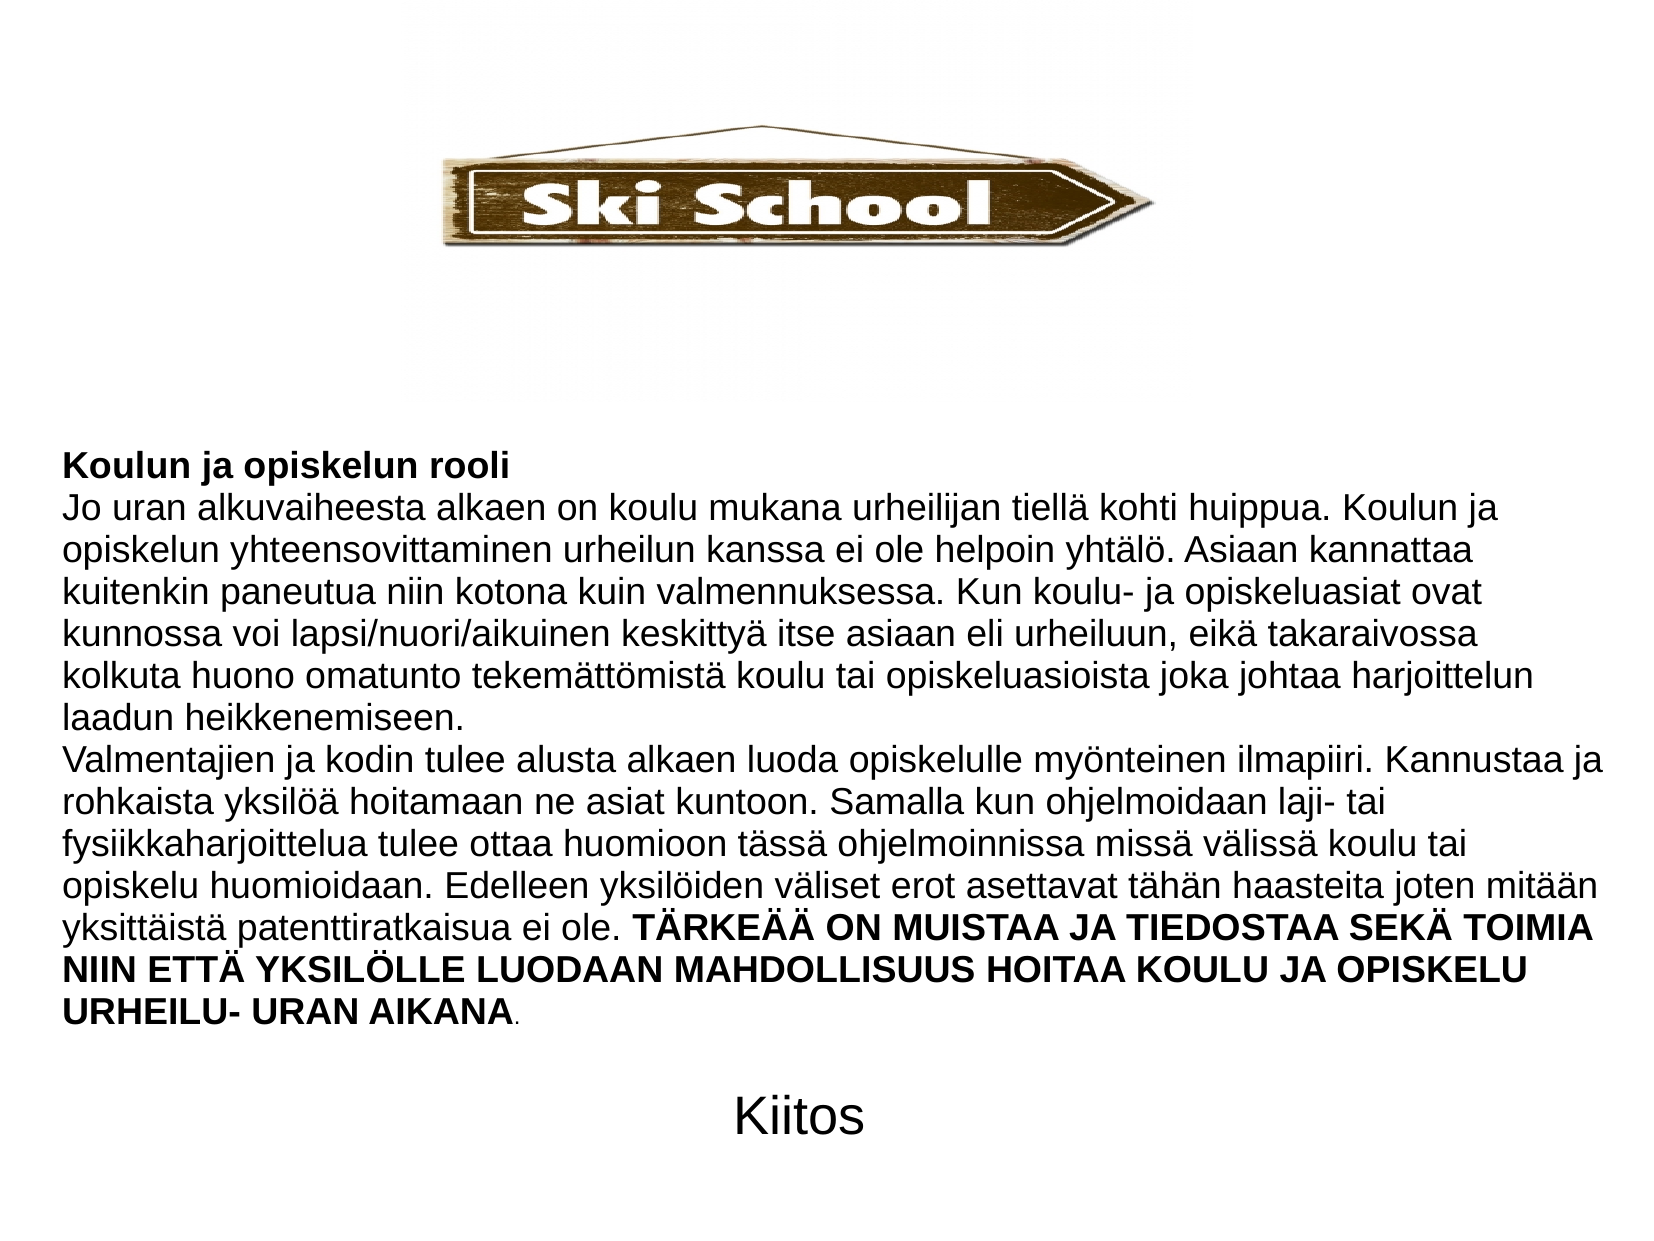

Koulun ja opiskelun rooli
Jo uran alkuvaiheesta alkaen on koulu mukana urheilijan tiellä kohti huippua. Koulun ja opiskelun yhteensovittaminen urheilun kanssa ei ole helpoin yhtälö. Asiaan kannattaa kuitenkin paneutua niin kotona kuin valmennuksessa. Kun koulu- ja opiskeluasiat ovat kunnossa voi lapsi/nuori/aikuinen keskittyä itse asiaan eli urheiluun, eikä takaraivossa kolkuta huono omatunto tekemättömistä koulu tai opiskeluasioista joka johtaa harjoittelun laadun heikkenemiseen.
Valmentajien ja kodin tulee alusta alkaen luoda opiskelulle myönteinen ilmapiiri. Kannustaa ja rohkaista yksilöä hoitamaan ne asiat kuntoon. Samalla kun ohjelmoidaan laji- tai fysiikkaharjoittelua tulee ottaa huomioon tässä ohjelmoinnissa missä välissä koulu tai opiskelu huomioidaan. Edelleen yksilöiden väliset erot asettavat tähän haasteita joten mitään yksittäistä patenttiratkaisua ei ole. TÄRKEÄÄ ON MUISTAA JA TIEDOSTAA SEKÄ TOIMIA NIIN ETTÄ YKSILÖLLE LUODAAN MAHDOLLISUUS HOITAA KOULU JA OPISKELU URHEILU- URAN AIKANA.
 Kiitos